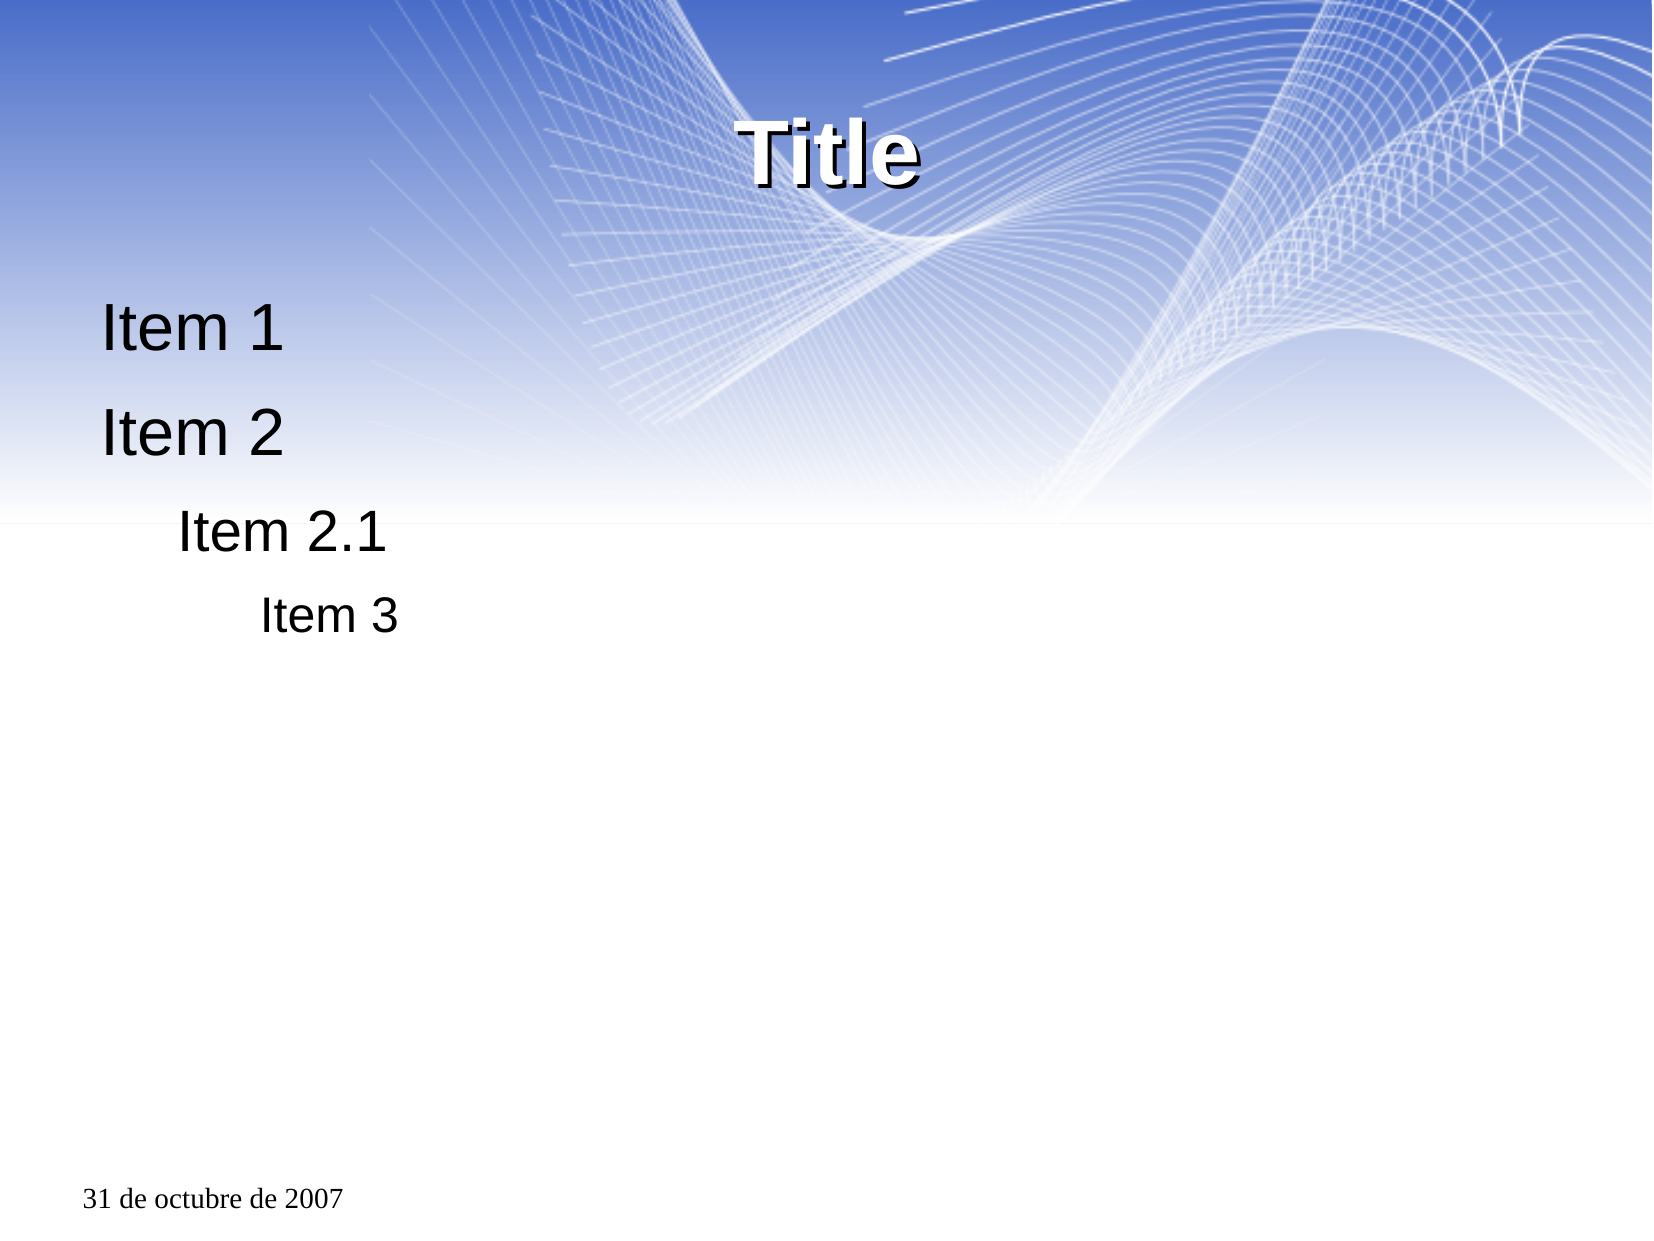

# Title
Item 1
Item 2
Item 2.1
Item 3